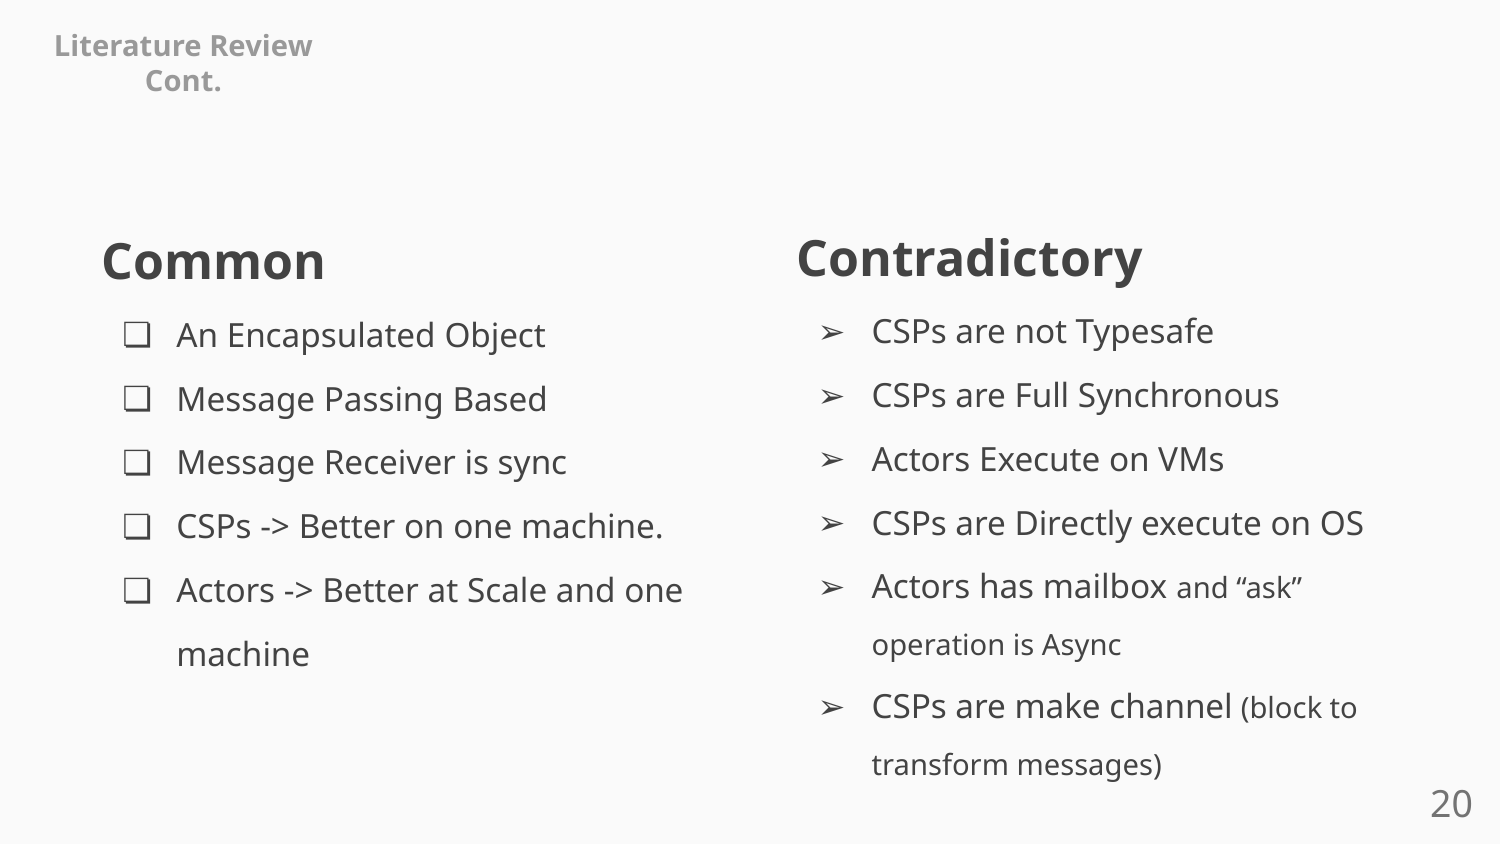

Literature Review Cont.
Contradictory
CSPs are not Typesafe
CSPs are Full Synchronous
Actors Execute on VMs
CSPs are Directly execute on OS
Actors has mailbox and “ask” operation is Async
CSPs are make channel (block to transform messages)
Common
An Encapsulated Object
Message Passing Based
Message Receiver is sync
CSPs -> Better on one machine.
Actors -> Better at Scale and one machine
20